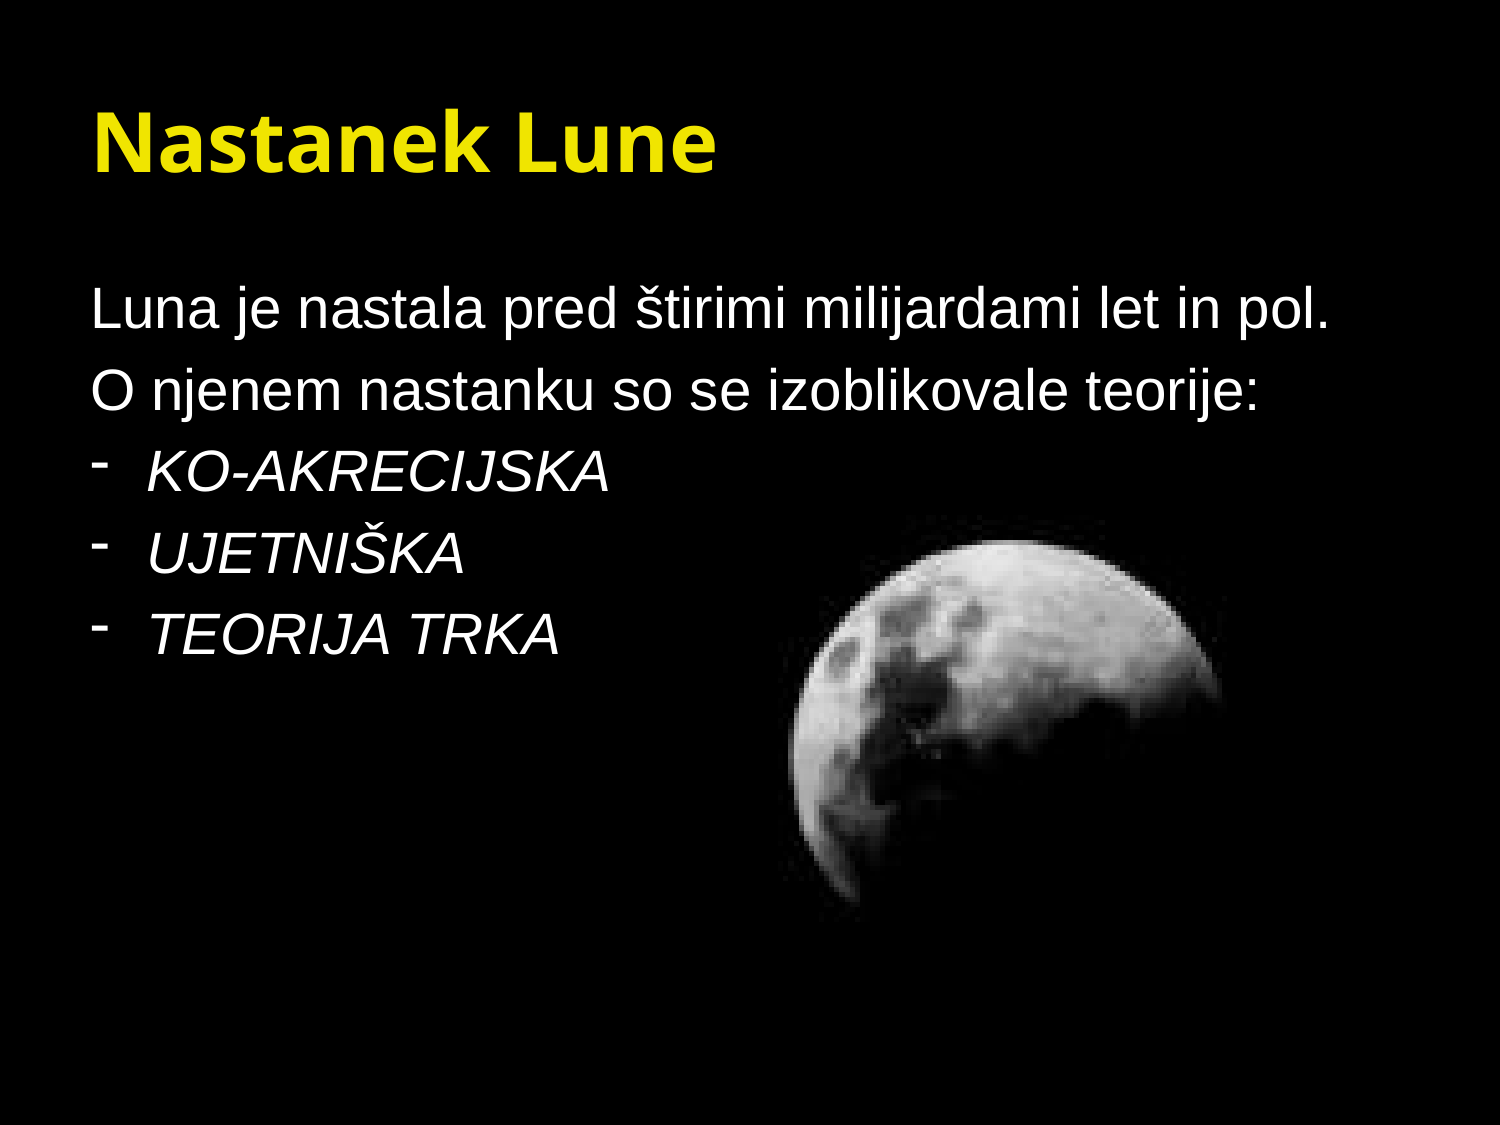

# Nastanek Lune
Luna je nastala pred štirimi milijardami let in pol.
O njenem nastanku so se izoblikovale teorije:
KO-AKRECIJSKA
UJETNIŠKA
TEORIJA TRKA